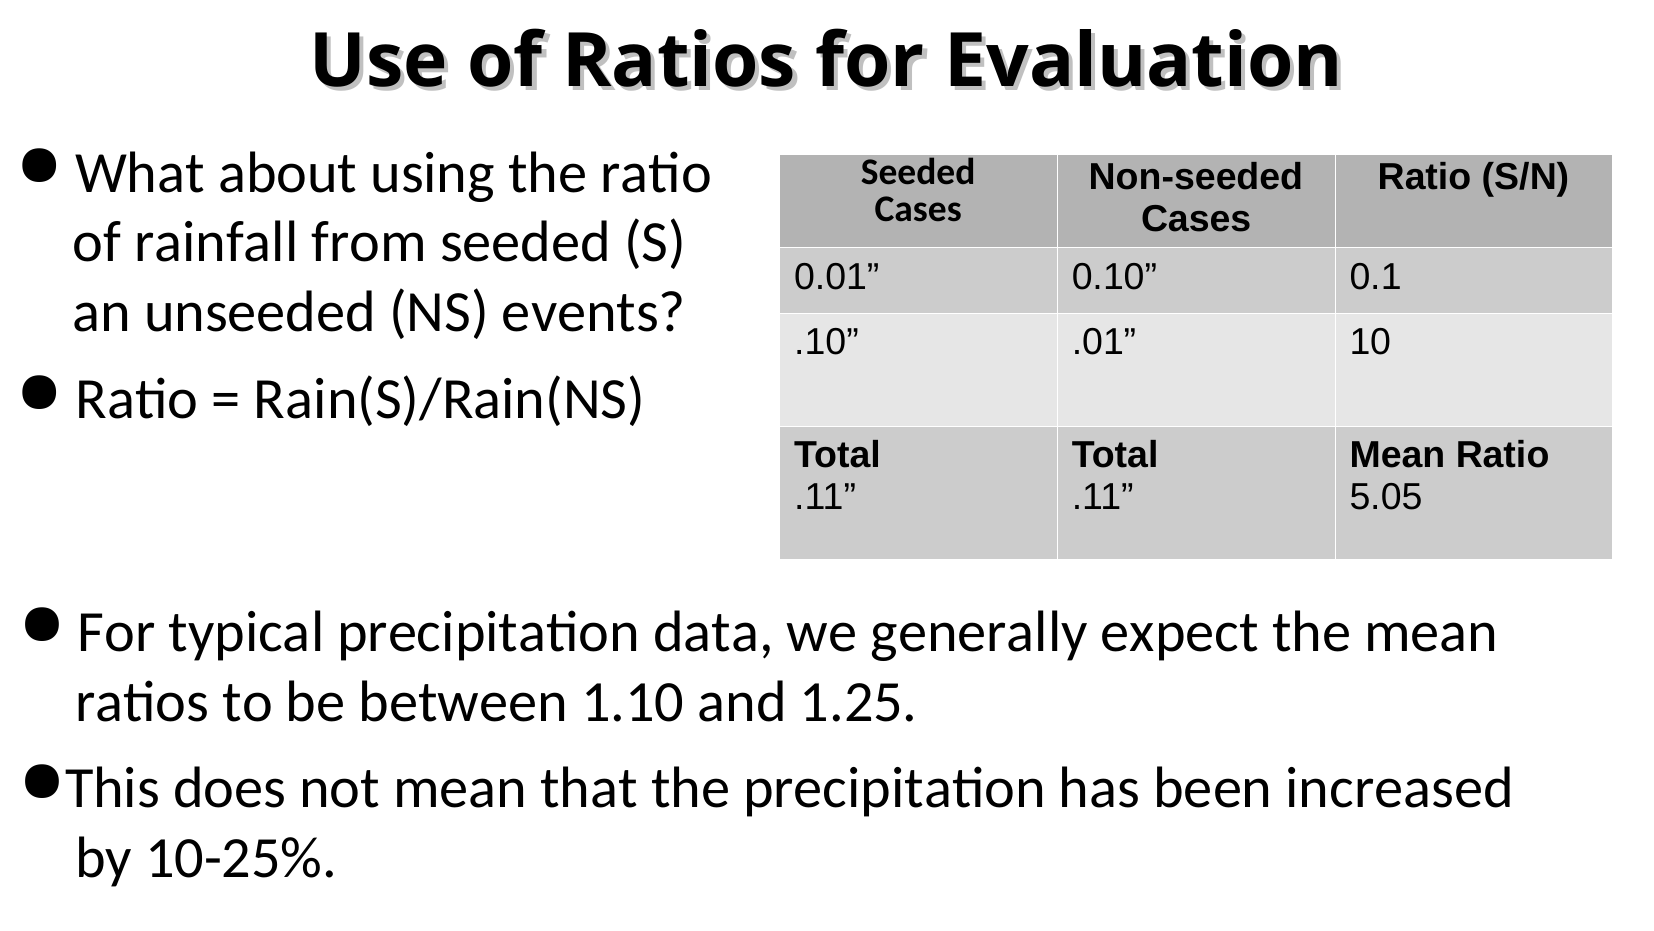

# Use of Ratios for Evaluation
 What about using the ratio of rainfall from seeded (S) an unseeded (NS) events?
 Ratio = Rain(S)/Rain(NS)
| Seeded Cases | Non-seeded Cases | Ratio (S/N) |
| --- | --- | --- |
| 0.01” | 0.10” | 0.1 |
| .10” | .01” | 10 |
| Total .11” | Total .11” | Mean Ratio 5.05 |
 For typical precipitation data, we generally expect the mean ratios to be between 1.10 and 1.25.
This does not mean that the precipitation has been increased by 10-25%.